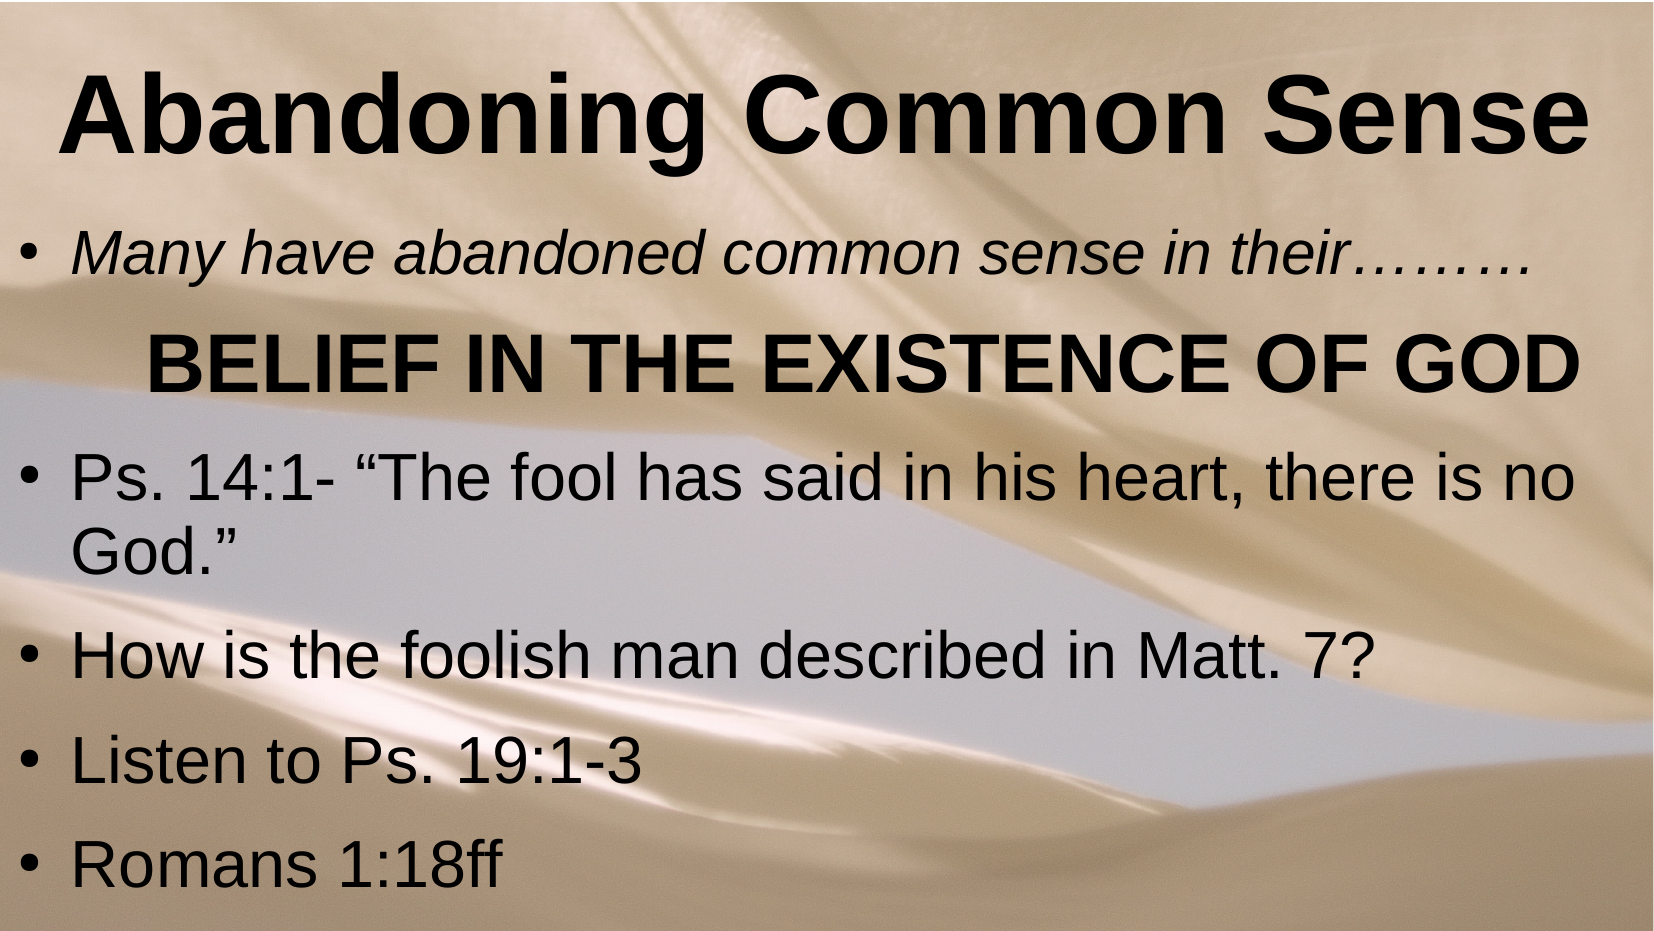

# Abandoning Common Sense
Many have abandoned common sense in their………
BELIEF IN THE EXISTENCE OF GOD
Ps. 14:1- “The fool has said in his heart, there is no God.”
How is the foolish man described in Matt. 7?
Listen to Ps. 19:1-3
Romans 1:18ff